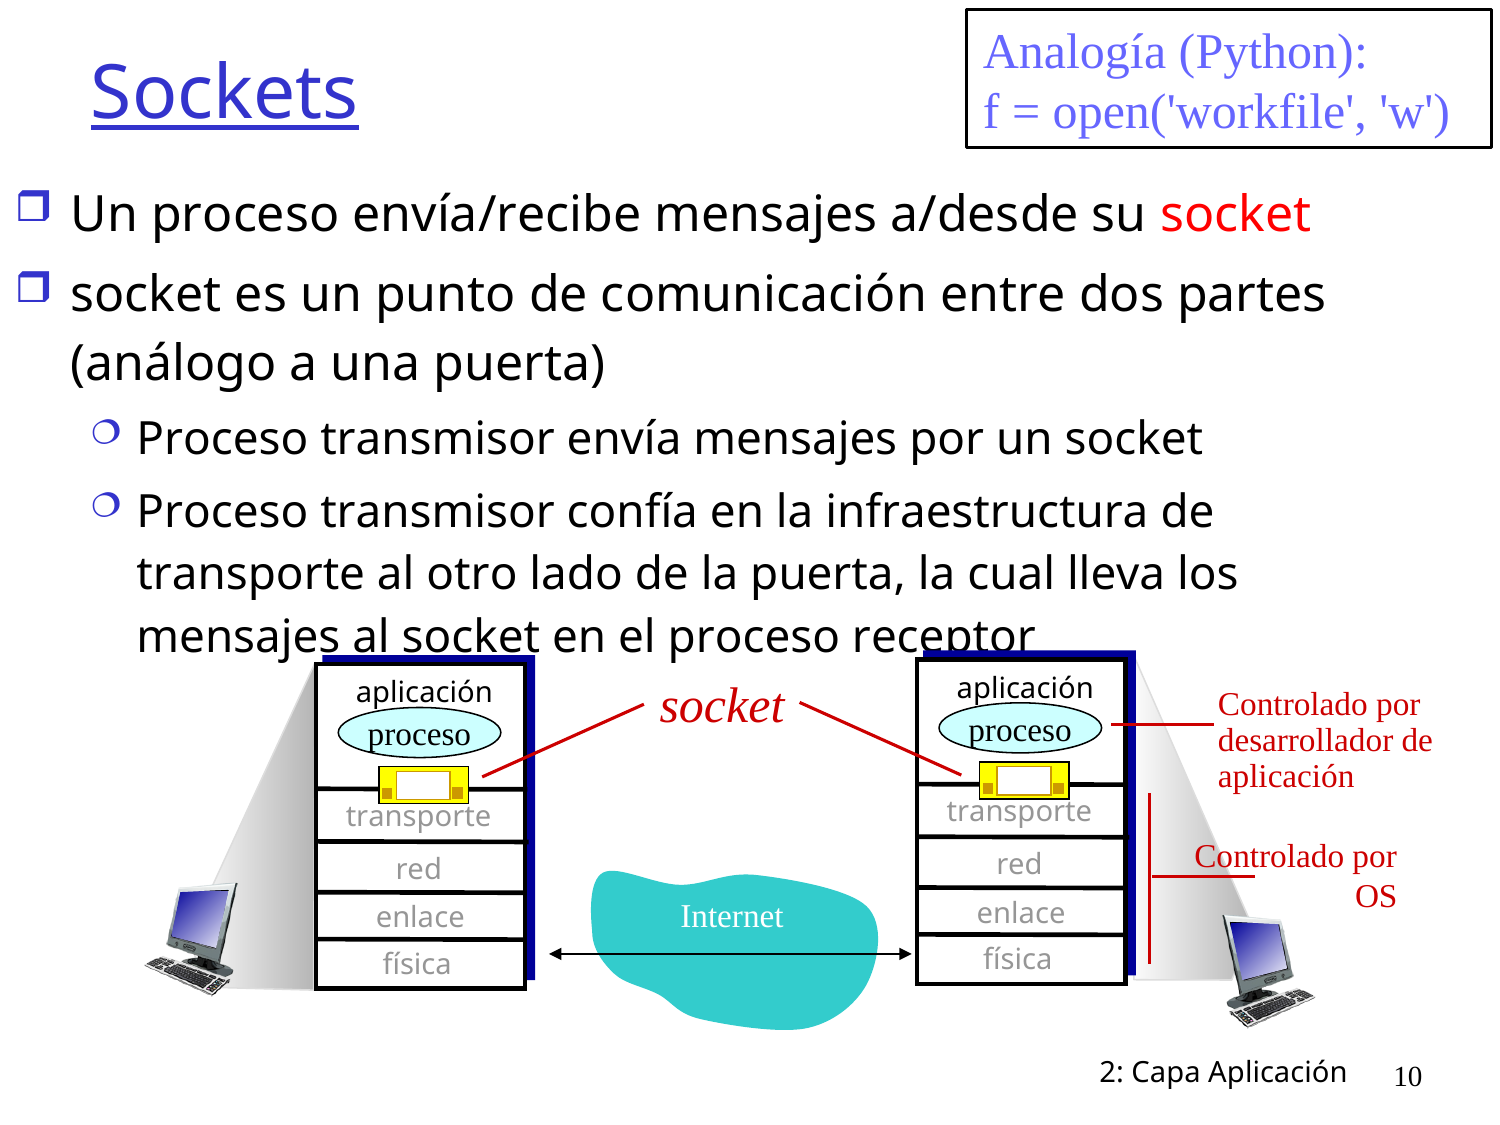

Analogía (Python):
f = open('workfile', 'w')
# Sockets
Un proceso envía/recibe mensajes a/desde su socket
socket es un punto de comunicación entre dos partes (análogo a una puerta)
Proceso transmisor envía mensajes por un socket
Proceso transmisor confía en la infraestructura de transporte al otro lado de la puerta, la cual lleva los mensajes al socket en el proceso receptor
aplicación
aplicación
socket
Controlado por
desarrollador de
aplicación
proceso
proceso
transporte
transporte
Controlado por
OS
red
red
enlace
Internet
enlace
física
física